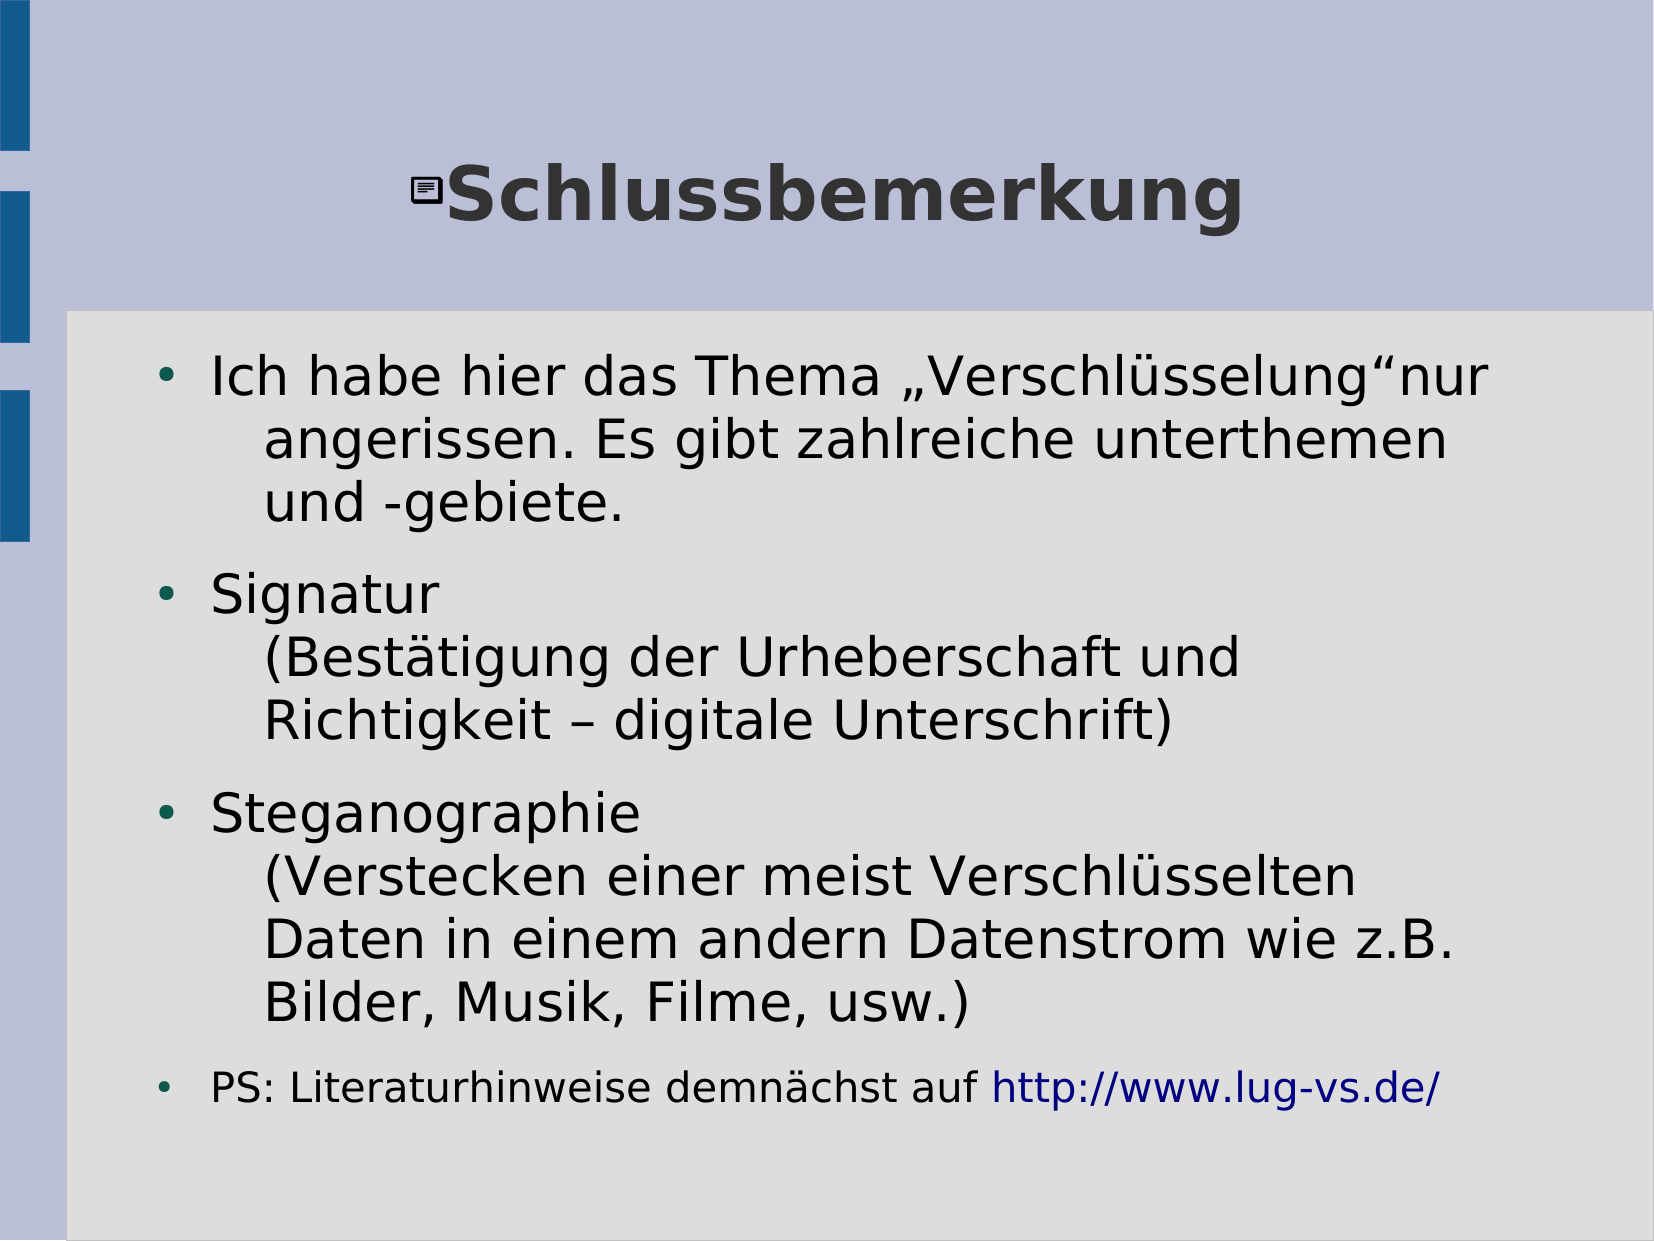

# Schlussbemerkung
Ich habe hier das Thema „Verschlüsselung“nur angerissen. Es gibt zahlreiche unterthemen und -gebiete.
Signatur
(Bestätigung der Urheberschaft und Richtigkeit – digitale Unterschrift)
Steganographie
(Verstecken einer meist Verschlüsselten Daten in einem andern Datenstrom wie z.B. Bilder, Musik, Filme, usw.)
PS: Literaturhinweise demnächst auf http://www.lug-vs.de/